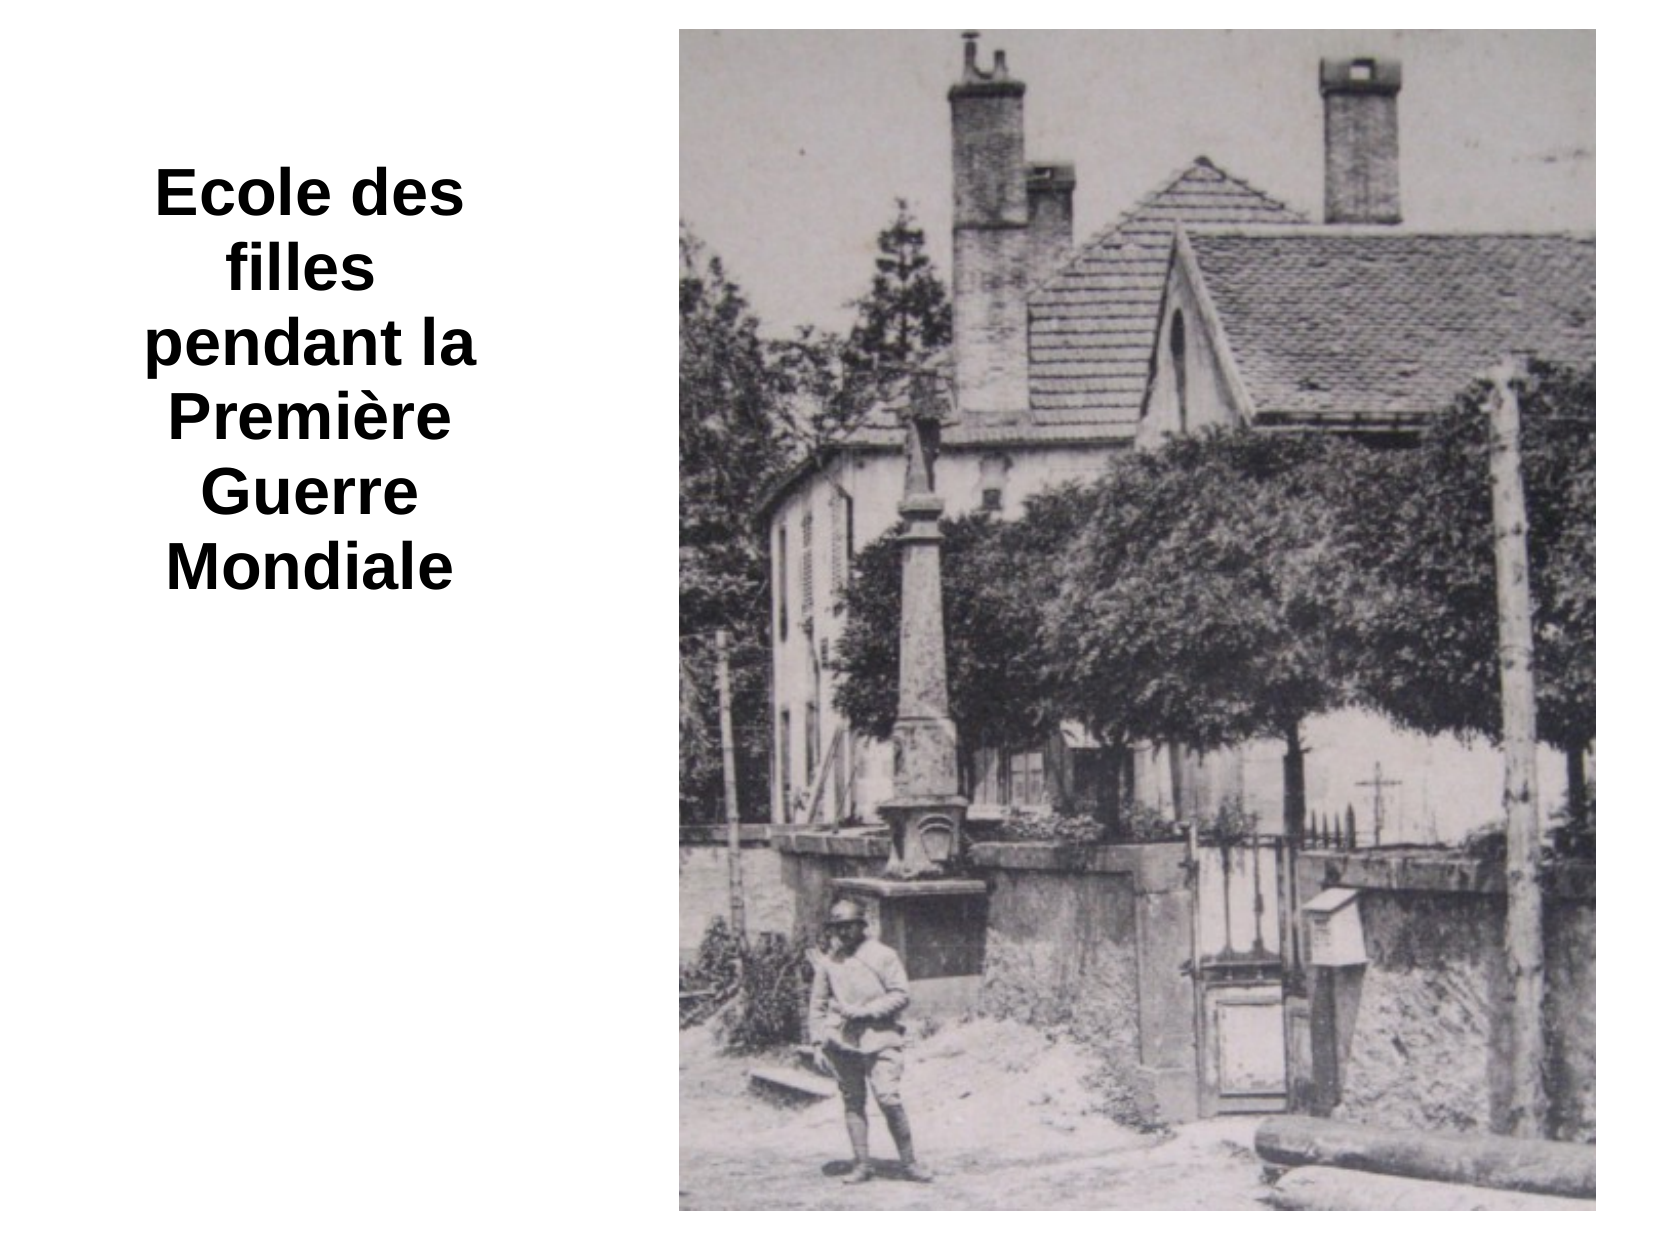

Ecole des filles
pendant la Première Guerre Mondiale